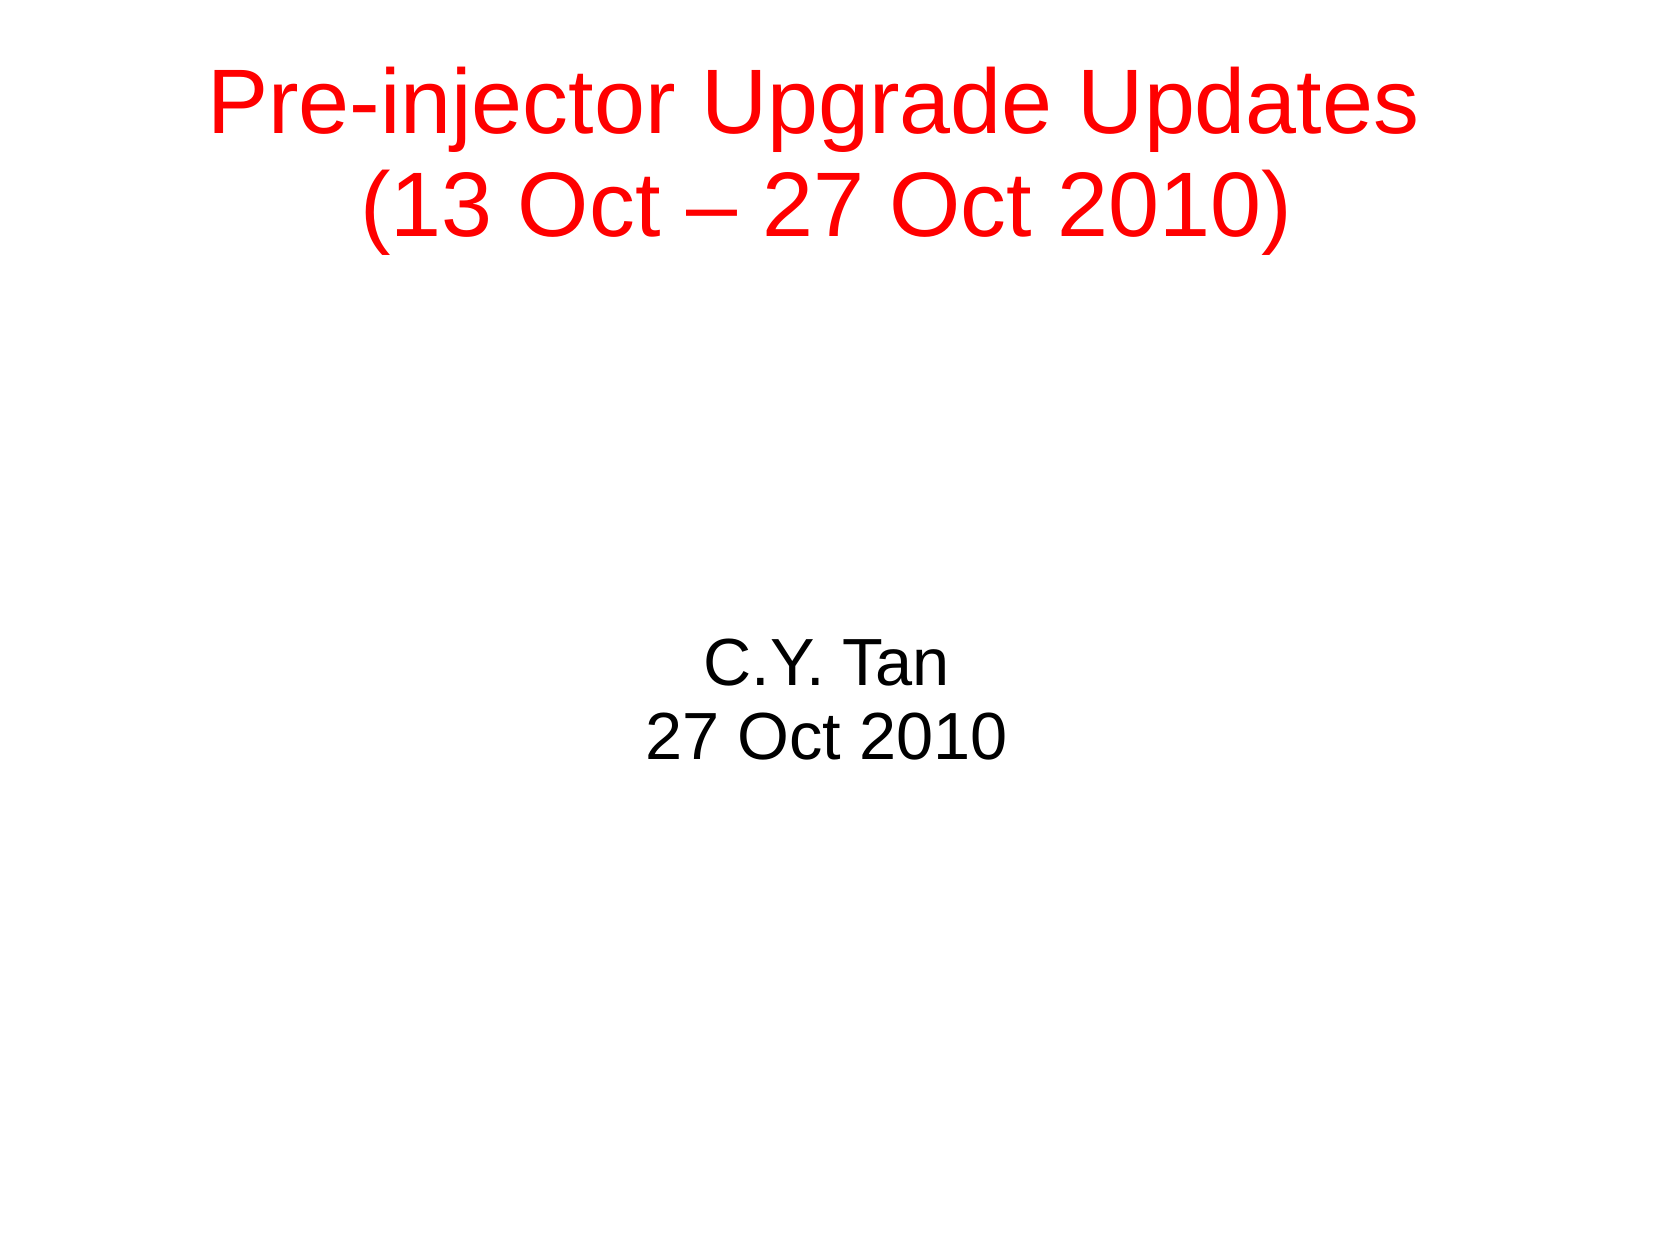

# Pre-injector Upgrade Updates (13 Oct – 27 Oct 2010)
C.Y. Tan
27 Oct 2010